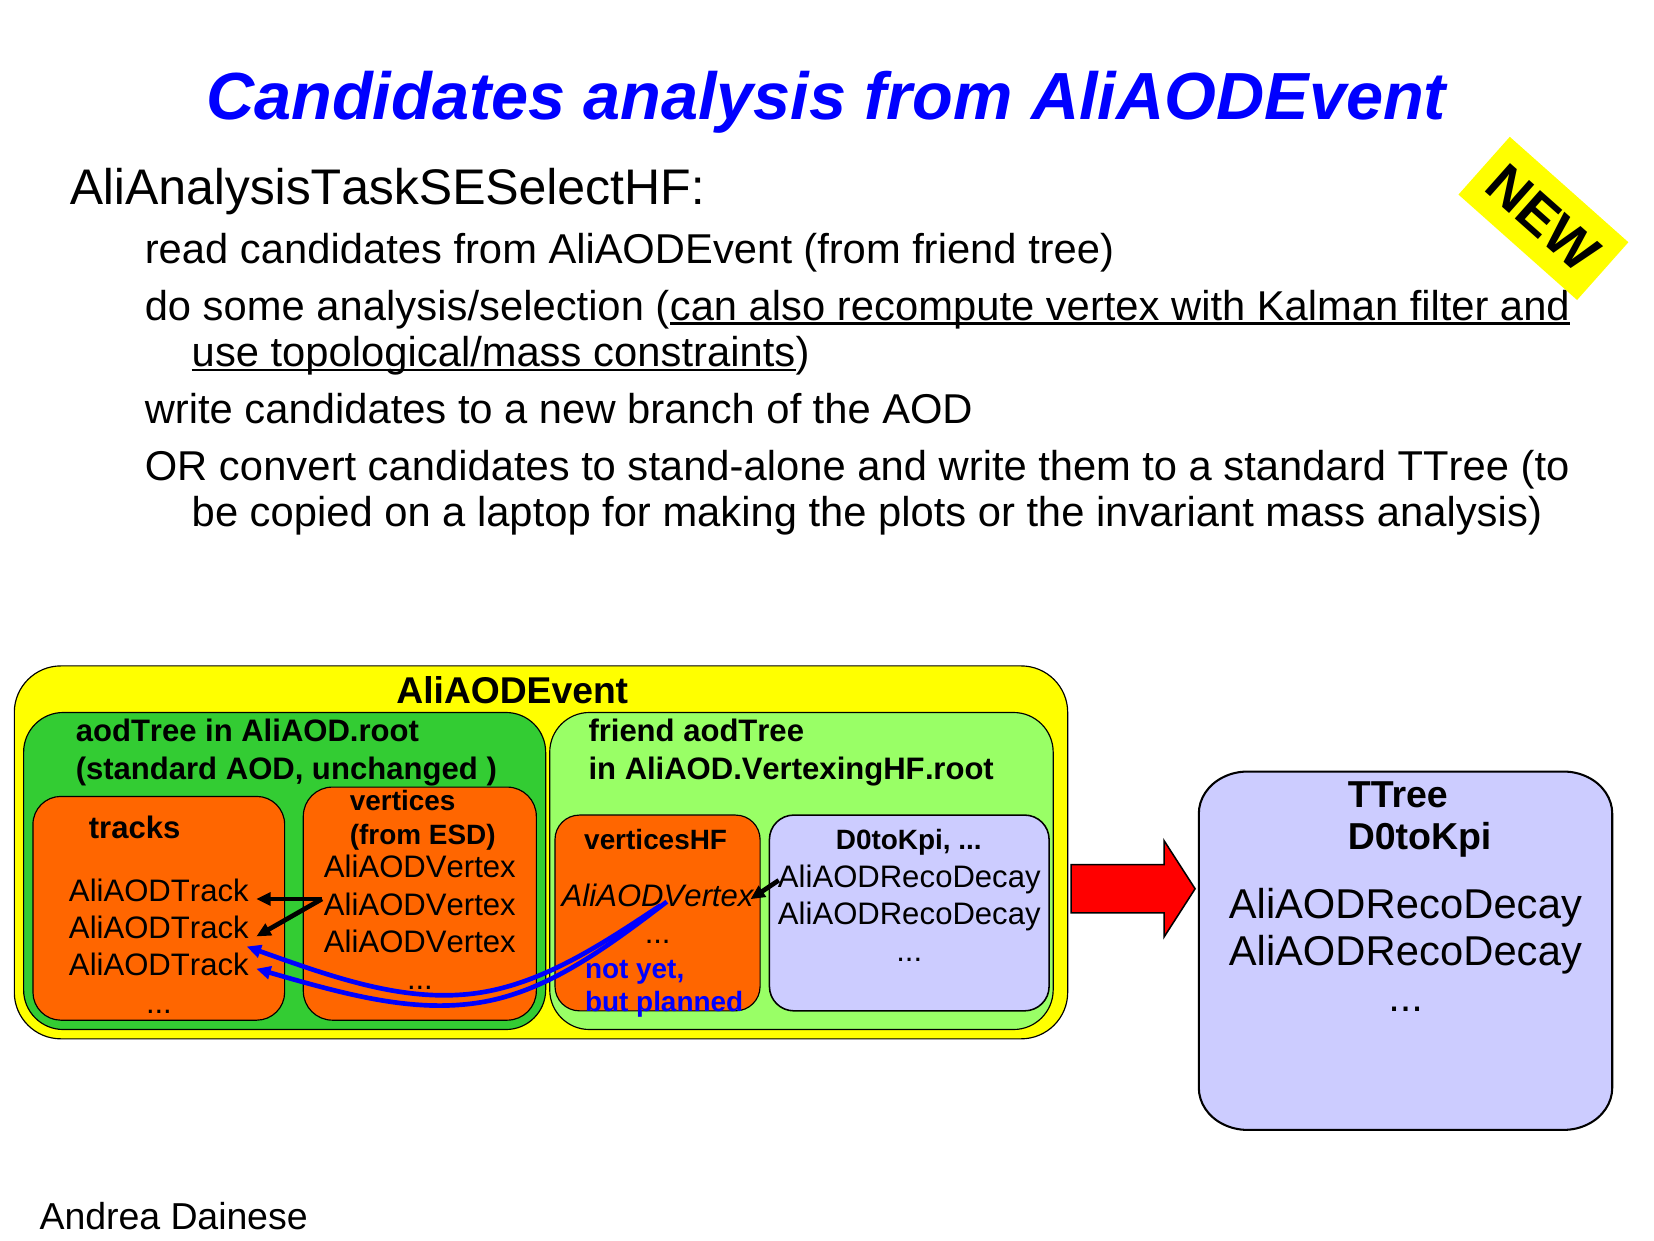

# Candidates analysis from AliAODEvent
AliAnalysisTaskSESelectHF:
read candidates from AliAODEvent (from friend tree)
do some analysis/selection (can also recompute vertex with Kalman filter and use topological/mass constraints)
write candidates to a new branch of the AOD
OR convert candidates to stand-alone and write them to a standard TTree (to be copied on a laptop for making the plots or the invariant mass analysis)
NEW
TTree
D0toKpi
AliAODRecoDecay
AliAODRecoDecay
...
Andrea Dainese